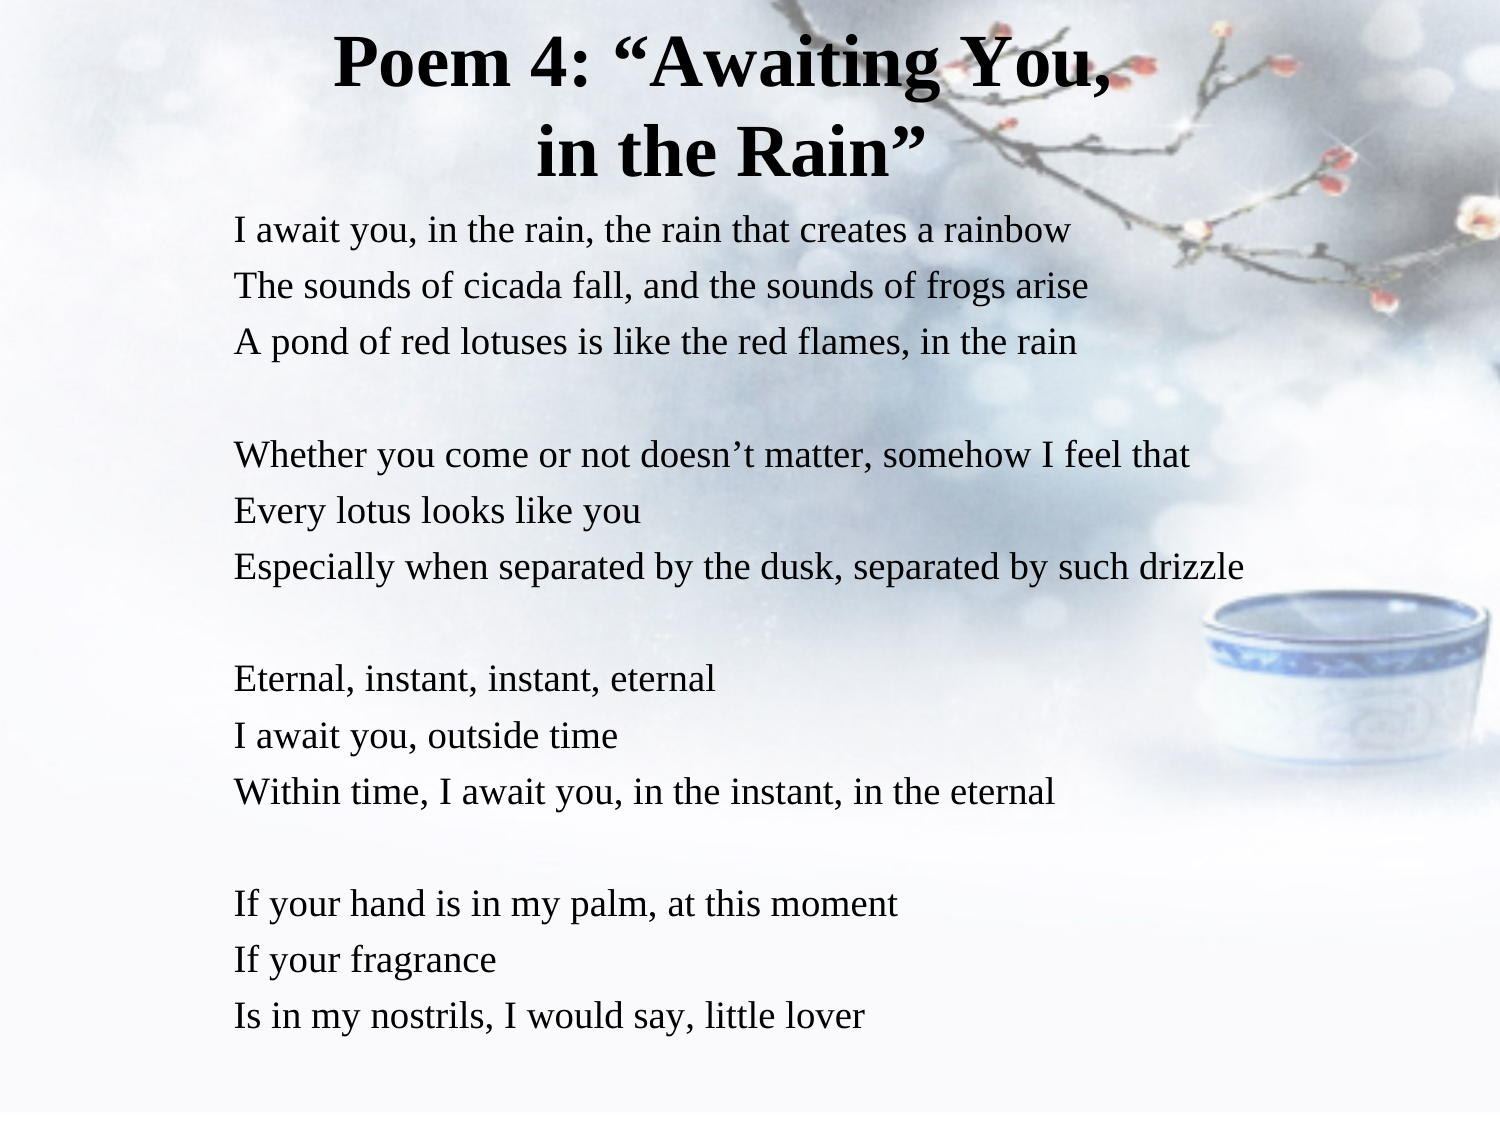

# Poem 4: “Awaiting You, in the Rain”
I await you, in the rain, the rain that creates a rainbow
The sounds of cicada fall, and the sounds of frogs arise
A pond of red lotuses is like the red flames, in the rain
Whether you come or not doesn’t matter, somehow I feel that
Every lotus looks like you
Especially when separated by the dusk, separated by such drizzle
Eternal, instant, instant, eternal
I await you, outside time
Within time, I await you, in the instant, in the eternal
If your hand is in my palm, at this moment
If your fragrance
Is in my nostrils, I would say, little lover